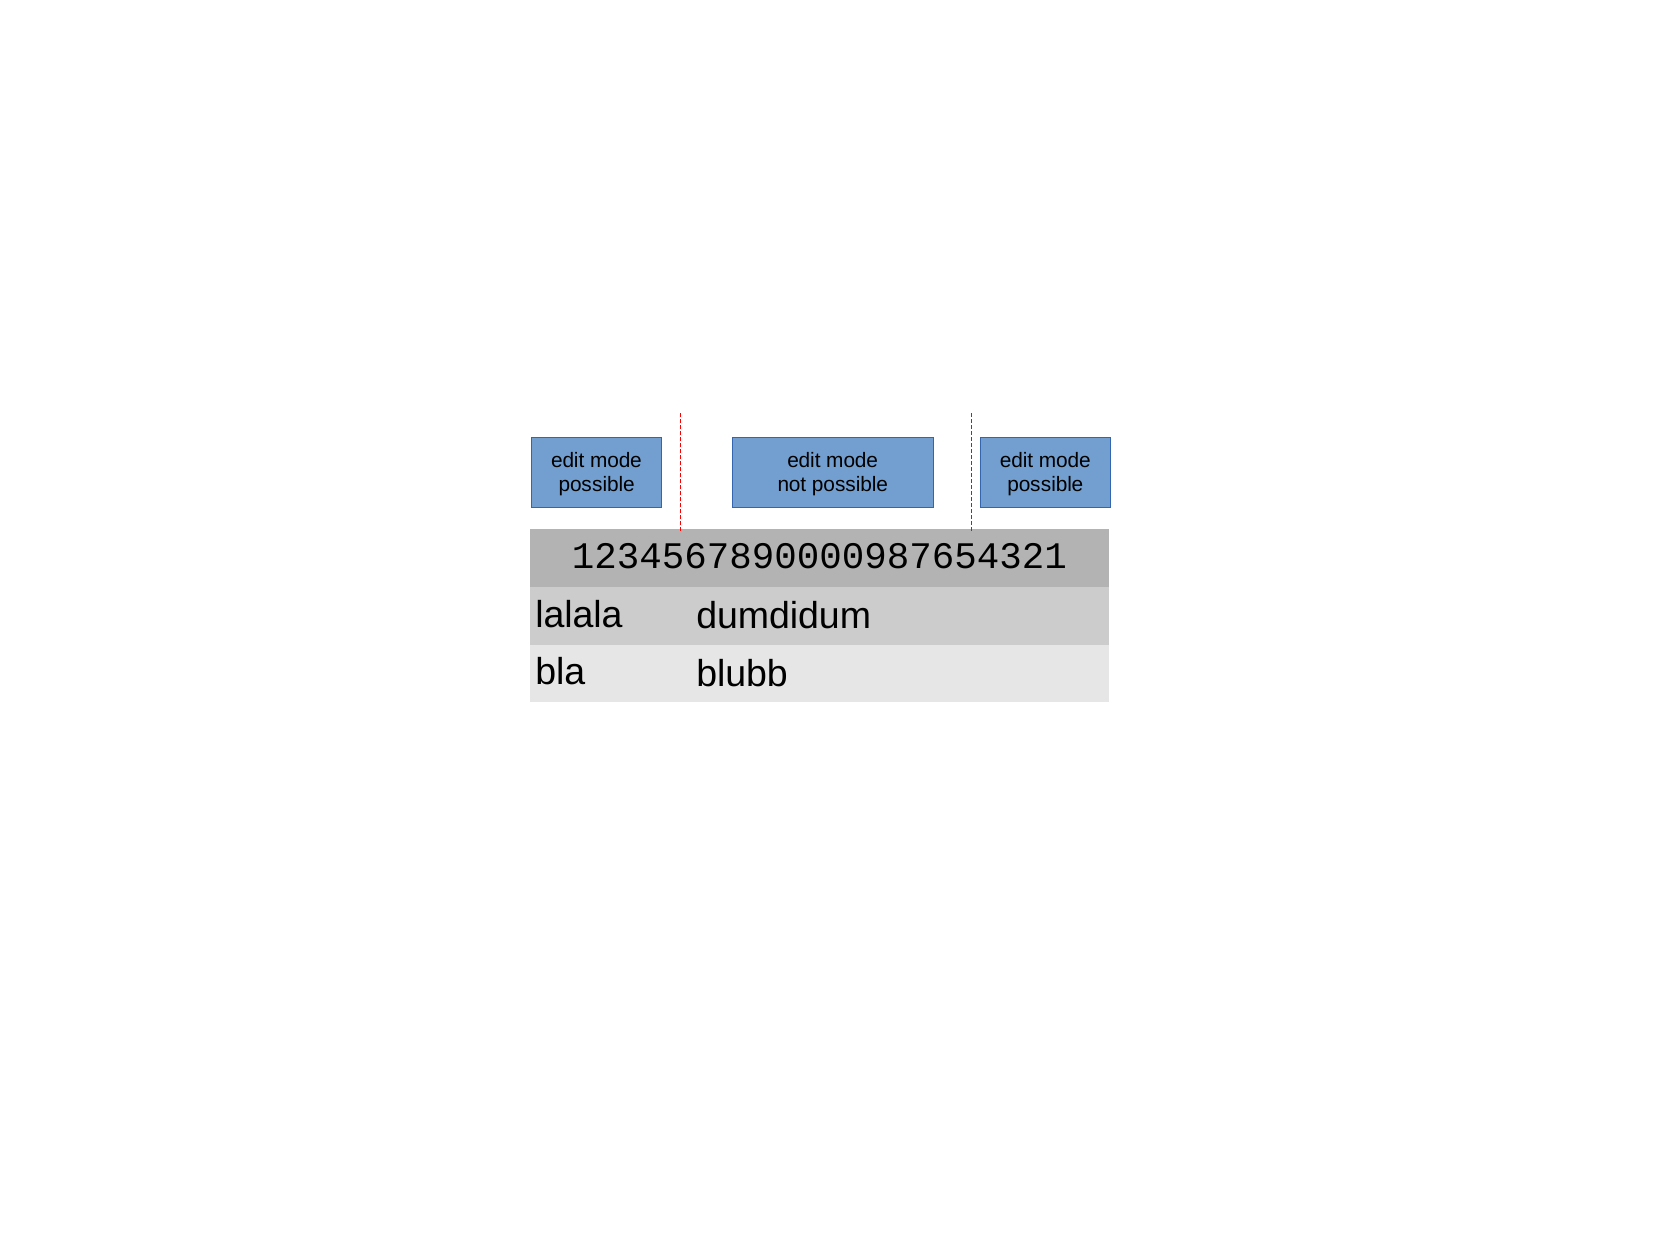

#
edit mode
possible
edit mode
not possible
edit mode
possible
| 1234567890000987654321 | |
| --- | --- |
| lalala | dumdidum |
| bla | blubb |